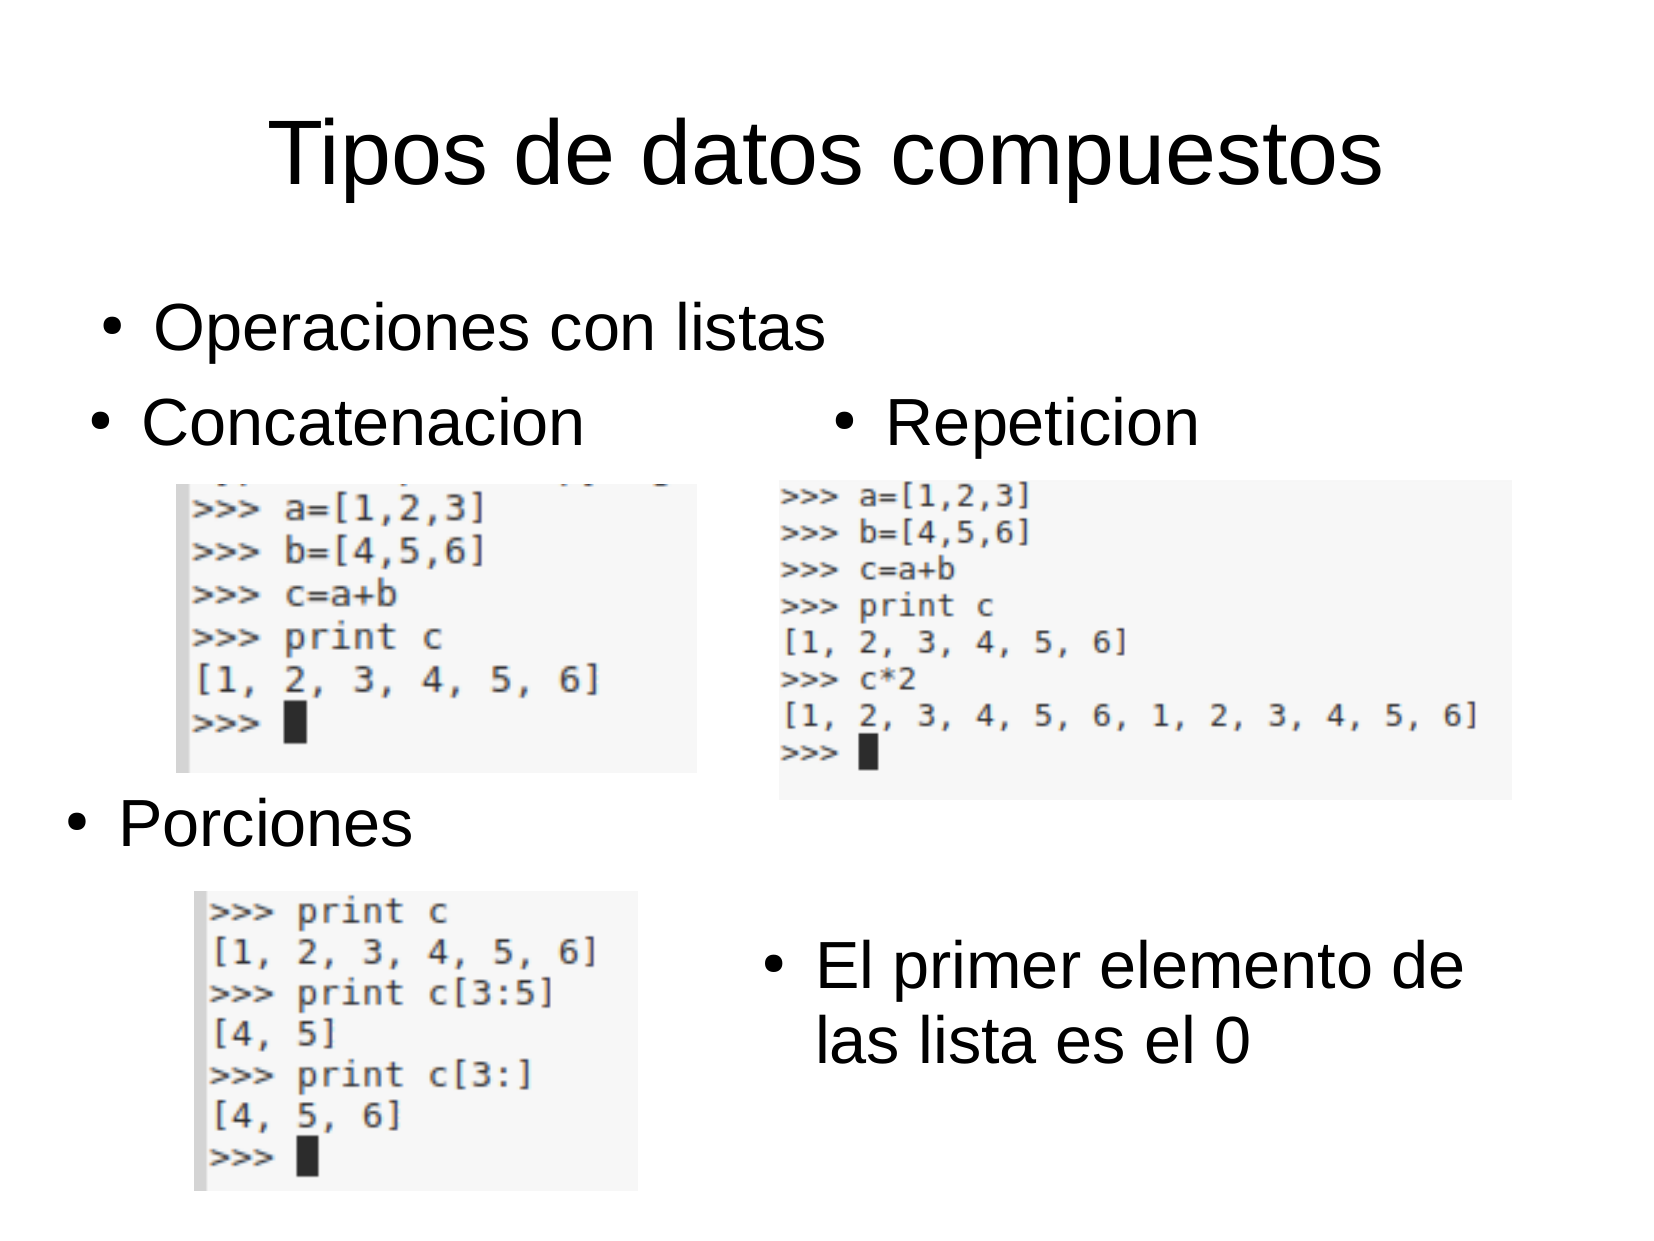

# Tipos de datos compuestos
Operaciones con listas
Concatenacion
Repeticion
Porciones
El primer elemento de las lista es el 0